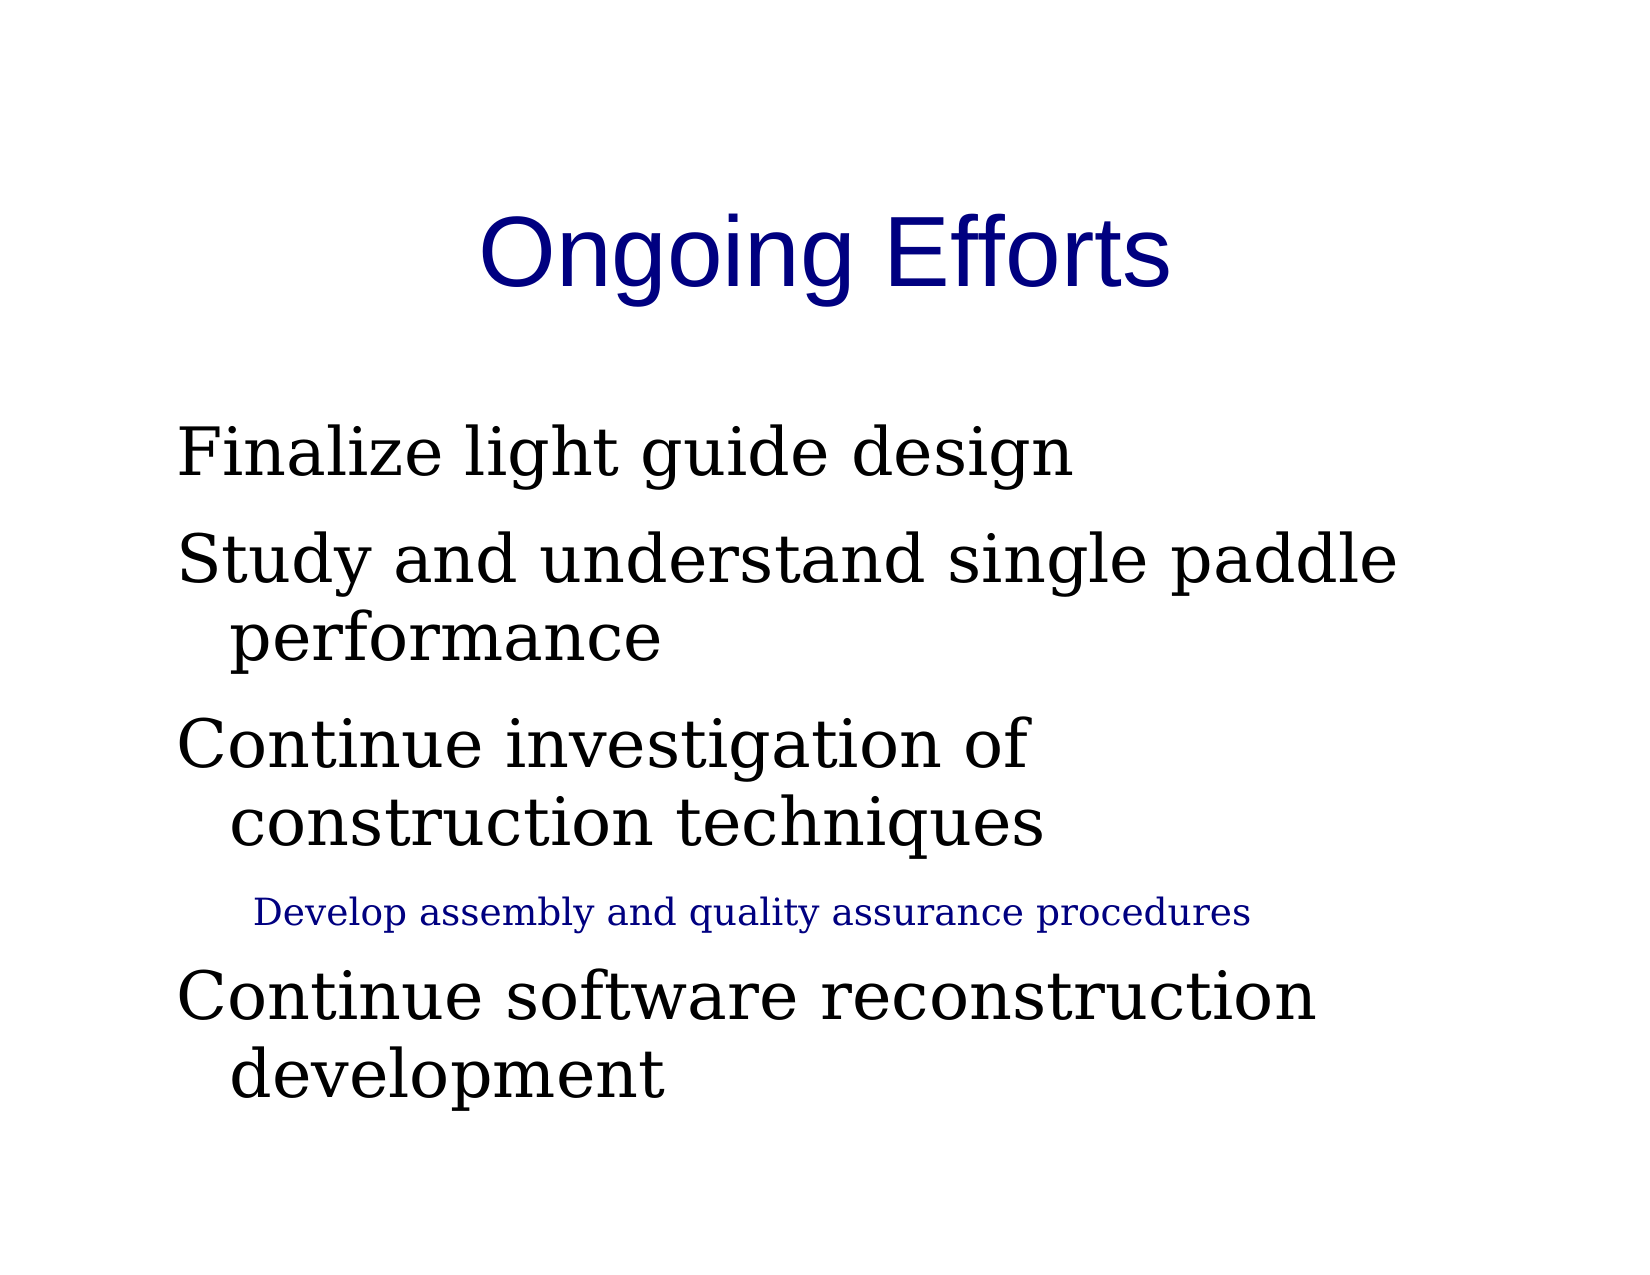

# Ongoing Efforts
Finalize light guide design
Study and understand single paddle performance
Continue investigation of construction techniques
Develop assembly and quality assurance procedures
Continue software reconstruction development